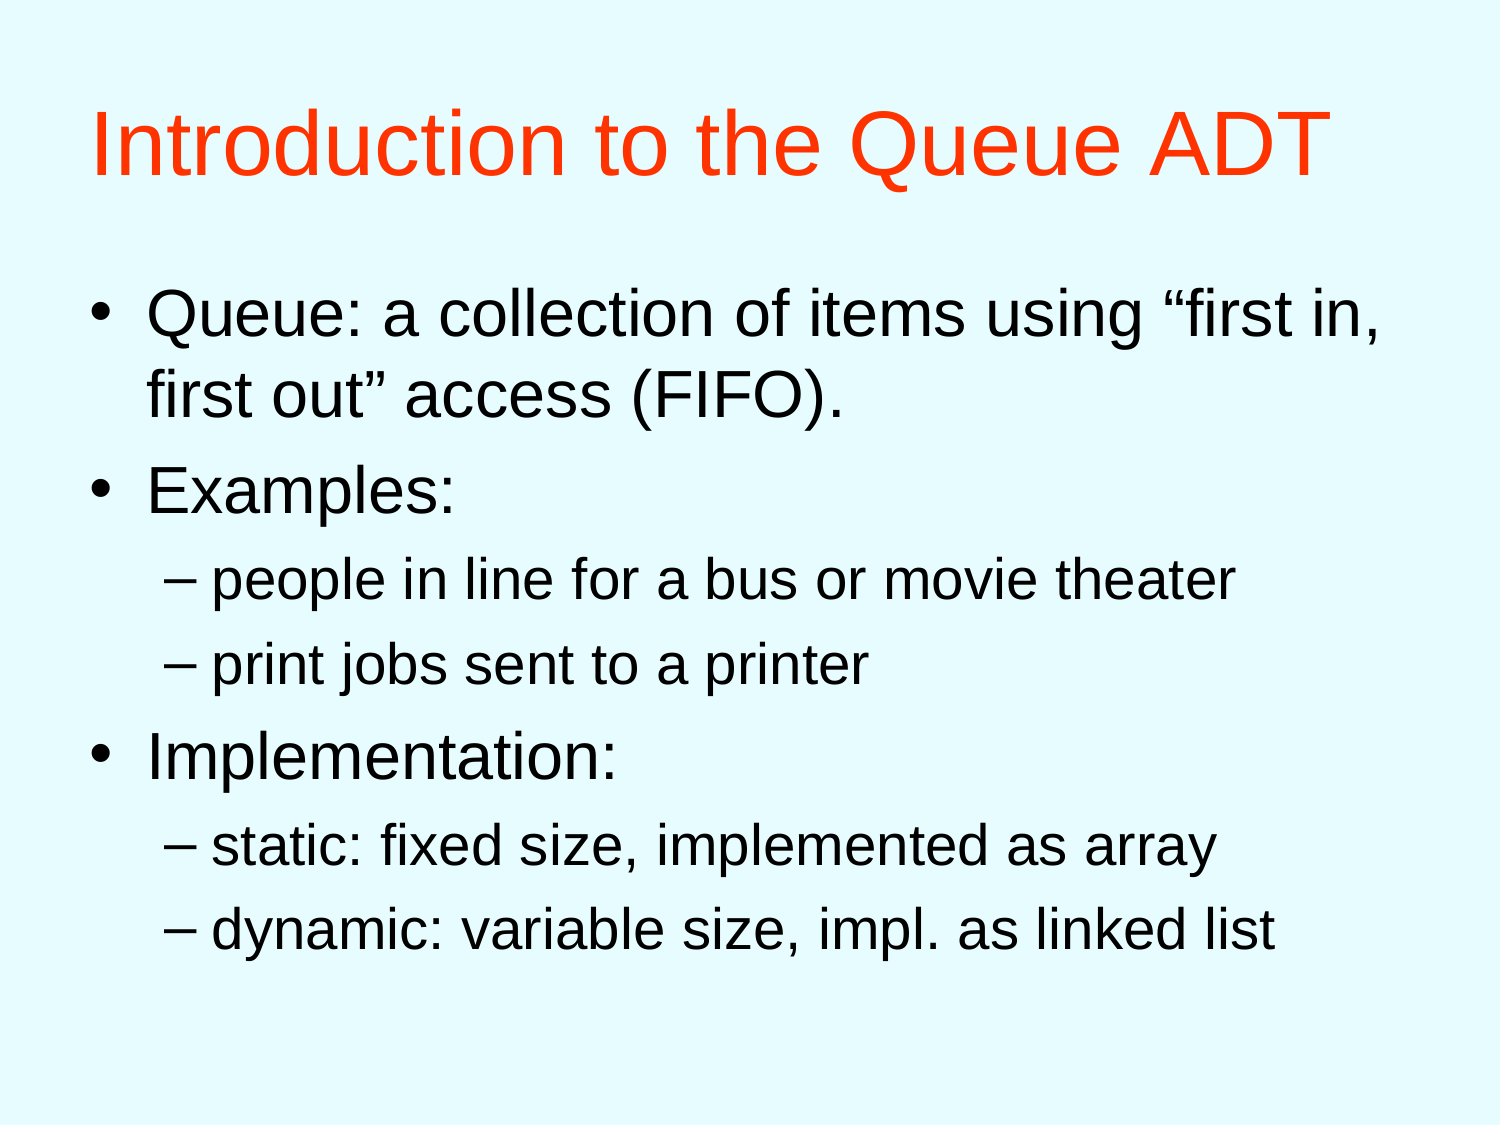

# Introduction to the Queue ADT
Queue: a collection of items using “first in, first out” access (FIFO).
Examples:
people in line for a bus or movie theater
print jobs sent to a printer
Implementation:
static: fixed size, implemented as array
dynamic: variable size, impl. as linked list